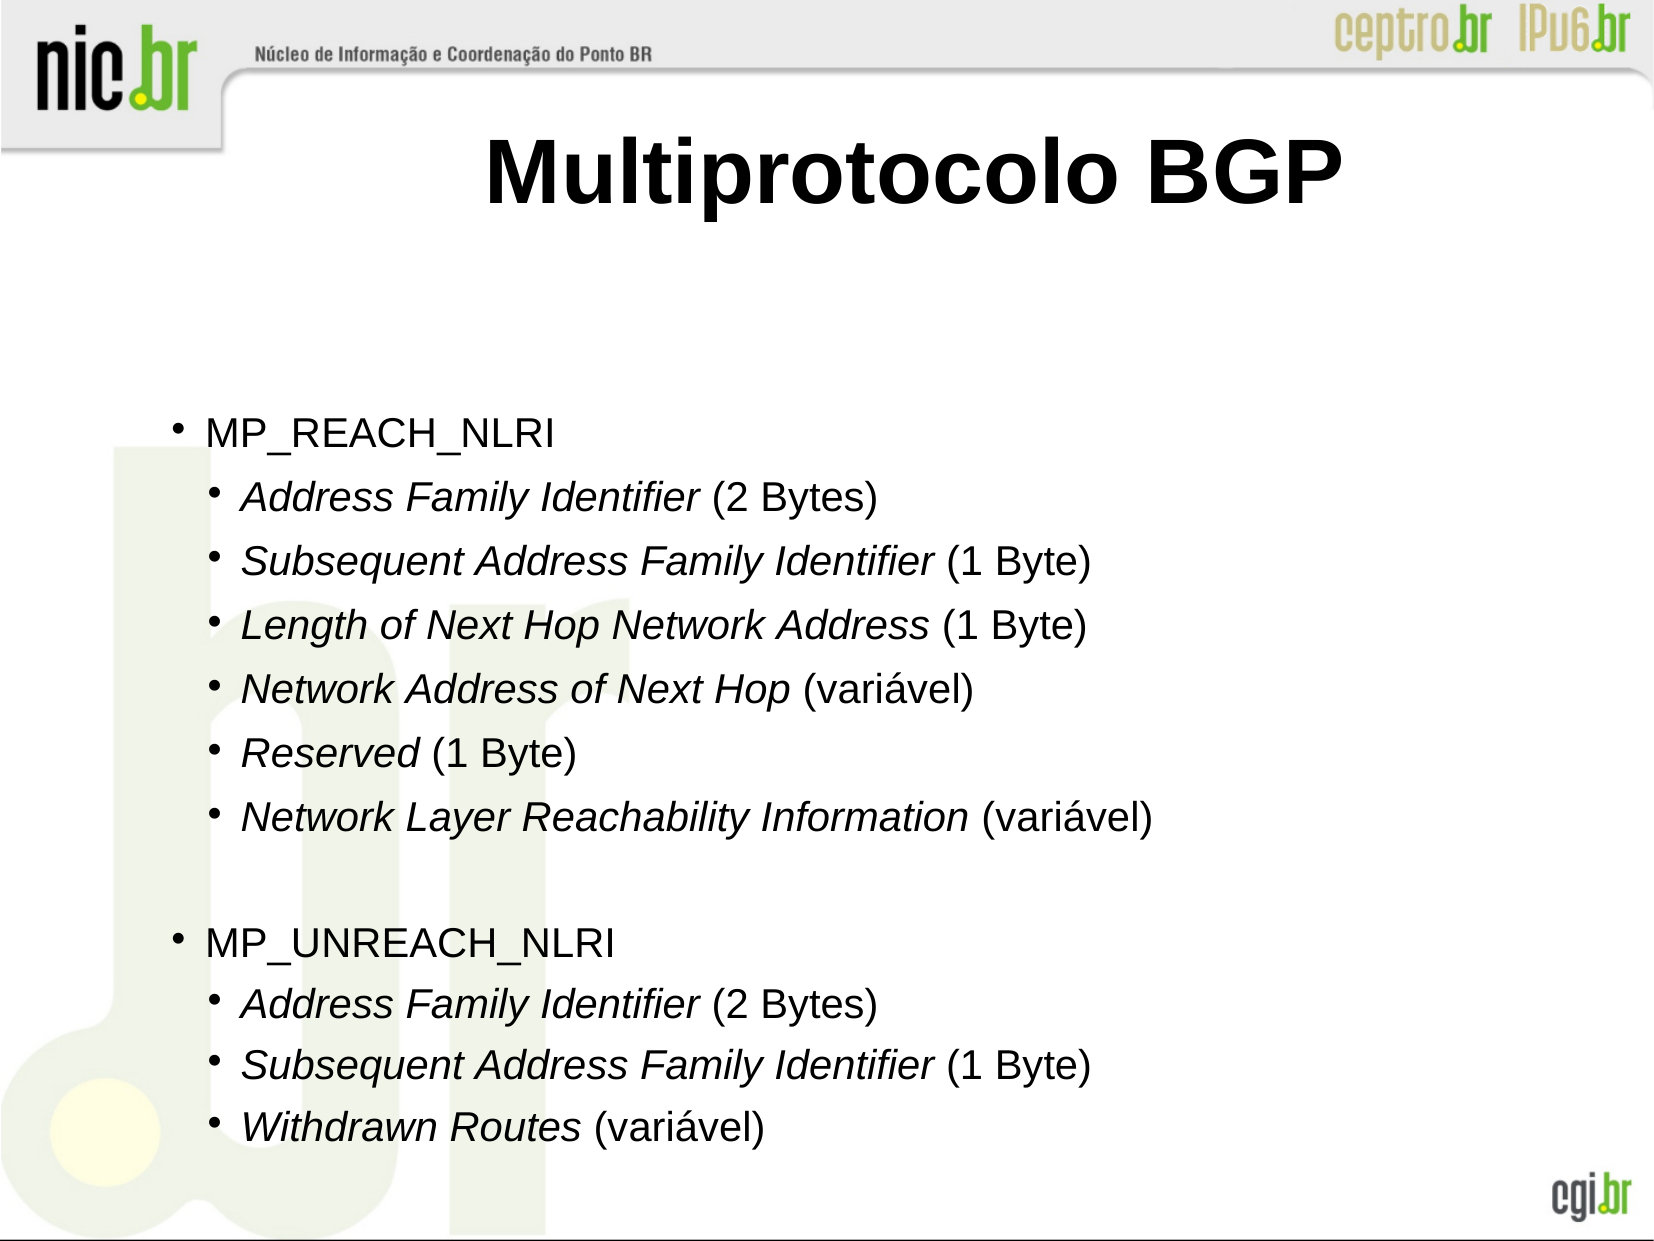

Multiprotocolo BGP
MP_REACH_NLRI
Address Family Identifier (2 Bytes)‏
Subsequent Address Family Identifier (1 Byte)‏
Length of Next Hop Network Address (1 Byte)‏
Network Address of Next Hop (variável)‏
Reserved (1 Byte)‏
Network Layer Reachability Information (variável)‏
MP_UNREACH_NLRI
Address Family Identifier (2 Bytes)‏
Subsequent Address Family Identifier (1 Byte)‏
Withdrawn Routes (variável)‏